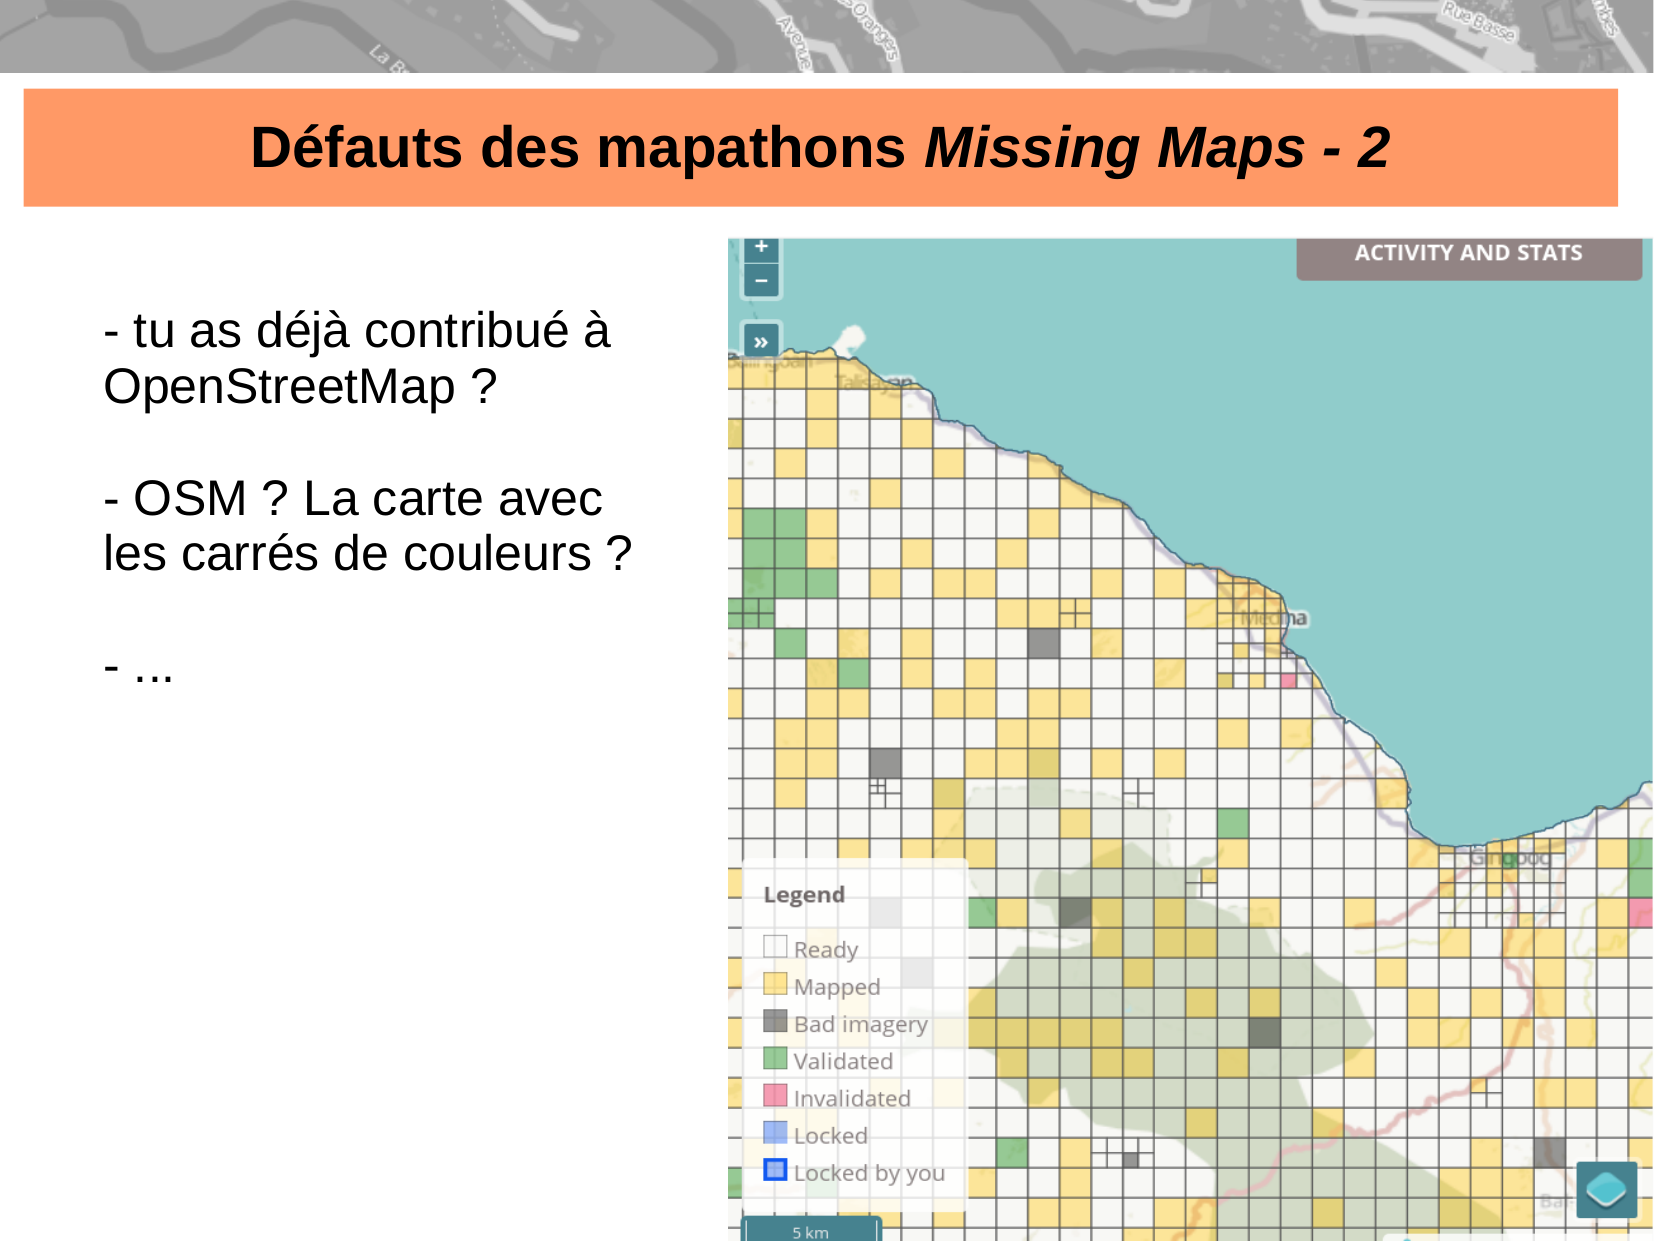

| | | | |
| --- | --- | --- | --- |
Défauts des mapathons Missing Maps - 2
- tu as déjà contribué à
OpenStreetMap ?
- OSM ? La carte avec
les carrés de couleurs ?
- ...